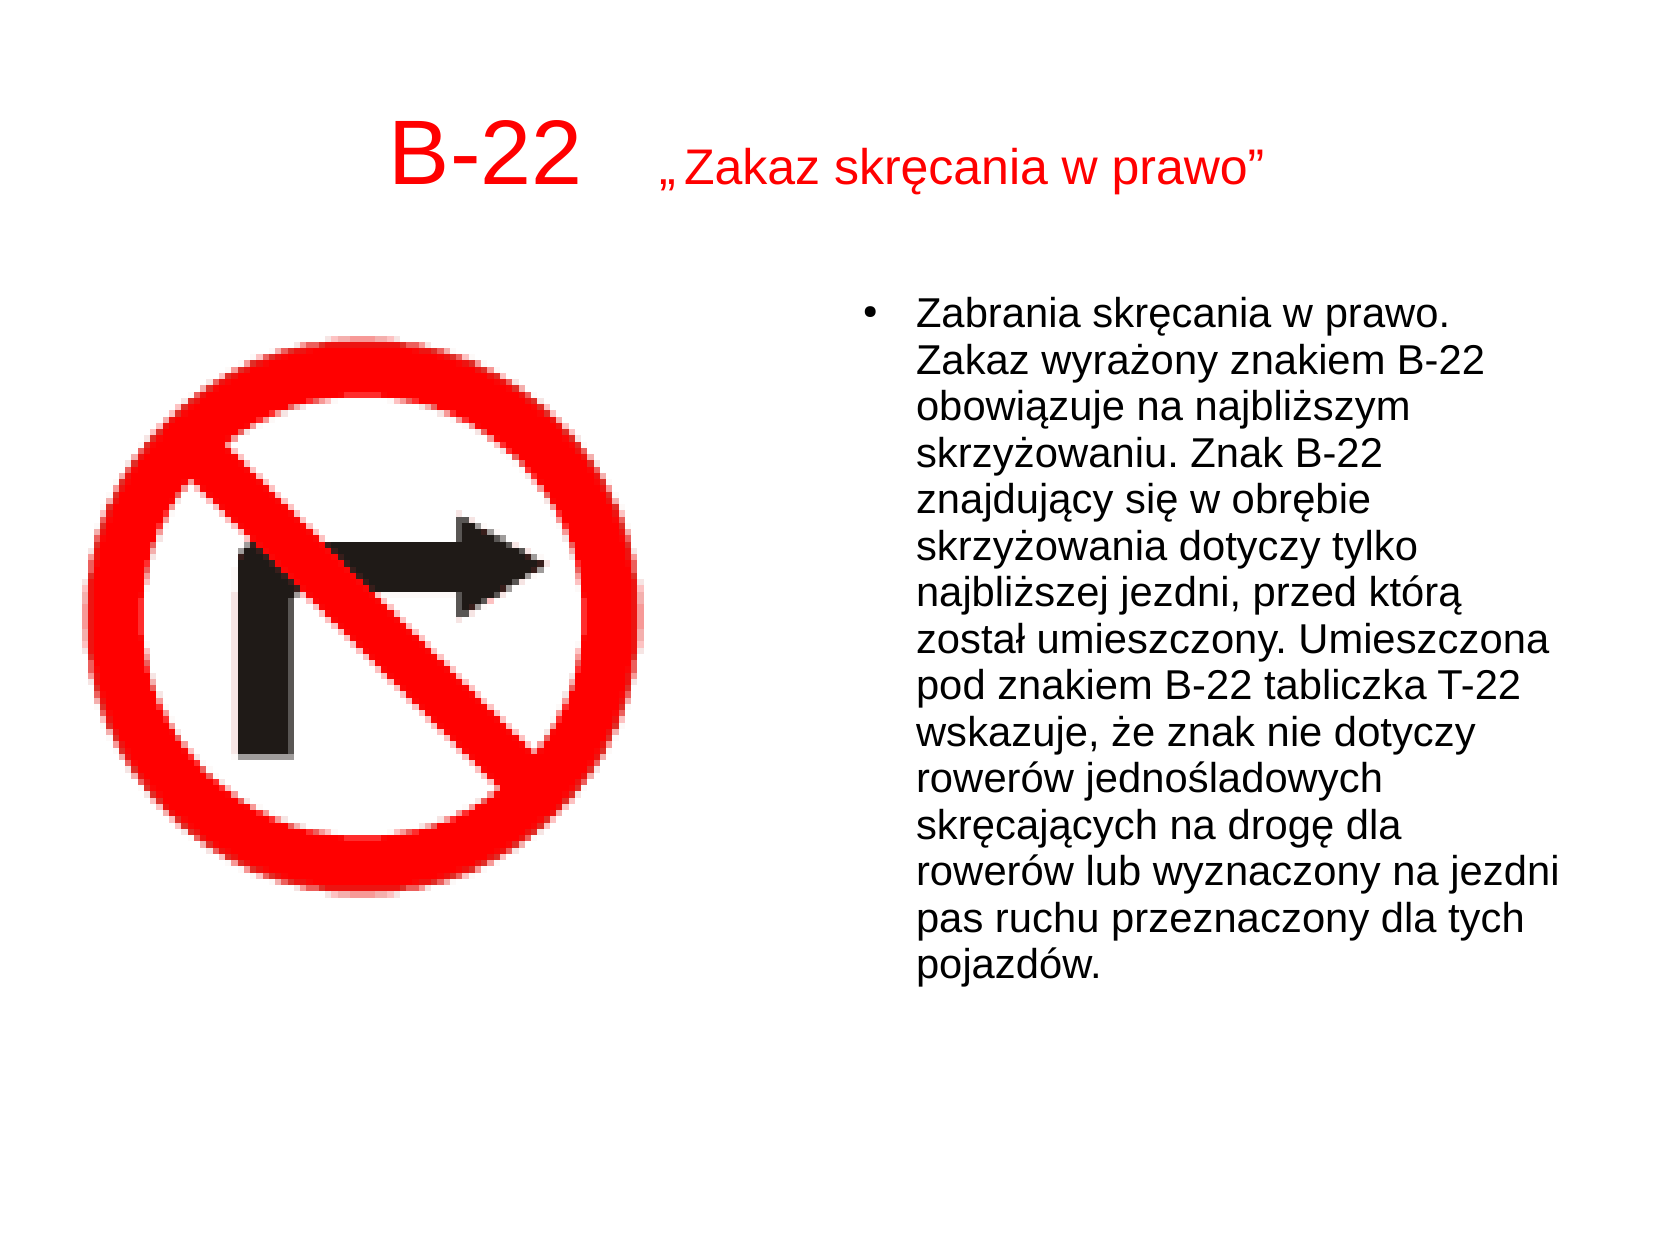

# B-22 „	Zakaz skręcania w prawo”
Zabrania skręcania w prawo. Zakaz wyrażony znakiem B-22 obowiązuje na najbliższym skrzyżowaniu. Znak B-22 znajdujący się w obrębie skrzyżowania dotyczy tylko najbliższej jezdni, przed którą został umieszczony. Umieszczona pod znakiem B-22 tabliczka T-22 wskazuje, że znak nie dotyczy rowerów jednośladowych skręcających na drogę dla rowerów lub wyznaczony na jezdni pas ruchu przeznaczony dla tych pojazdów.